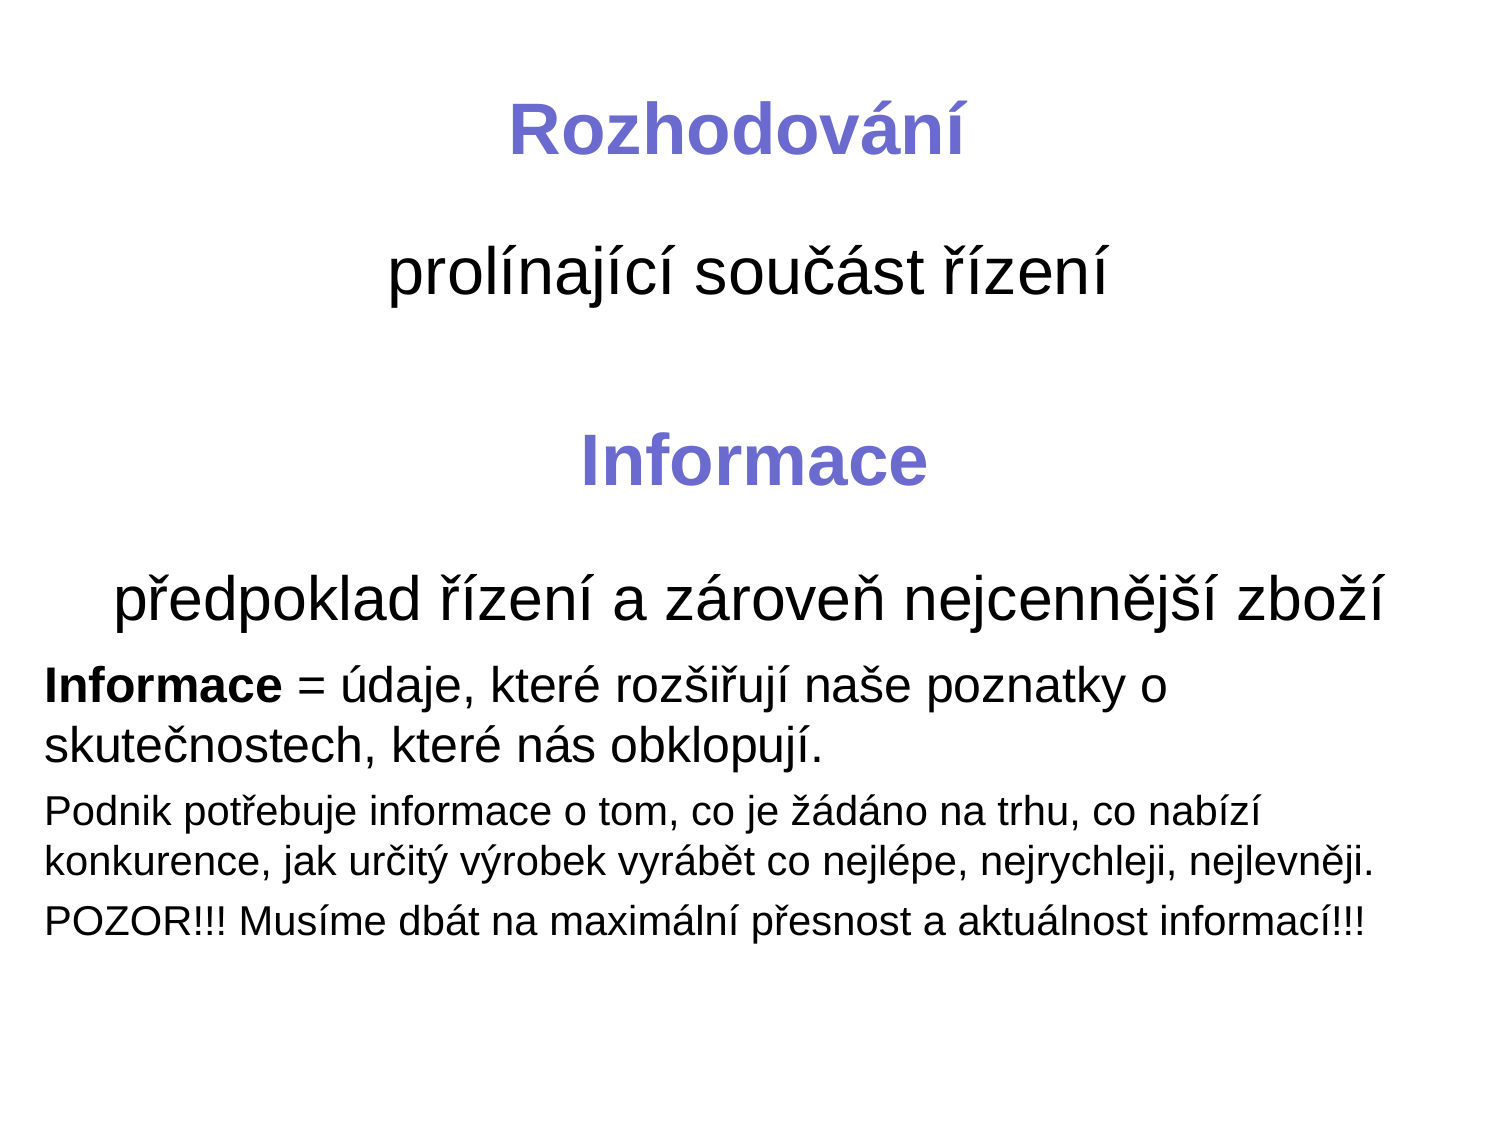

# Rozhodování
prolínající součást řízení
Informace
předpoklad řízení a zároveň nejcennější zboží
Informace = údaje, které rozšiřují naše poznatky o skutečnostech, které nás obklopují.
Podnik potřebuje informace o tom, co je žádáno na trhu, co nabízí konkurence, jak určitý výrobek vyrábět co nejlépe, nejrychleji, nejlevněji.
POZOR!!! Musíme dbát na maximální přesnost a aktuálnost informací!!!